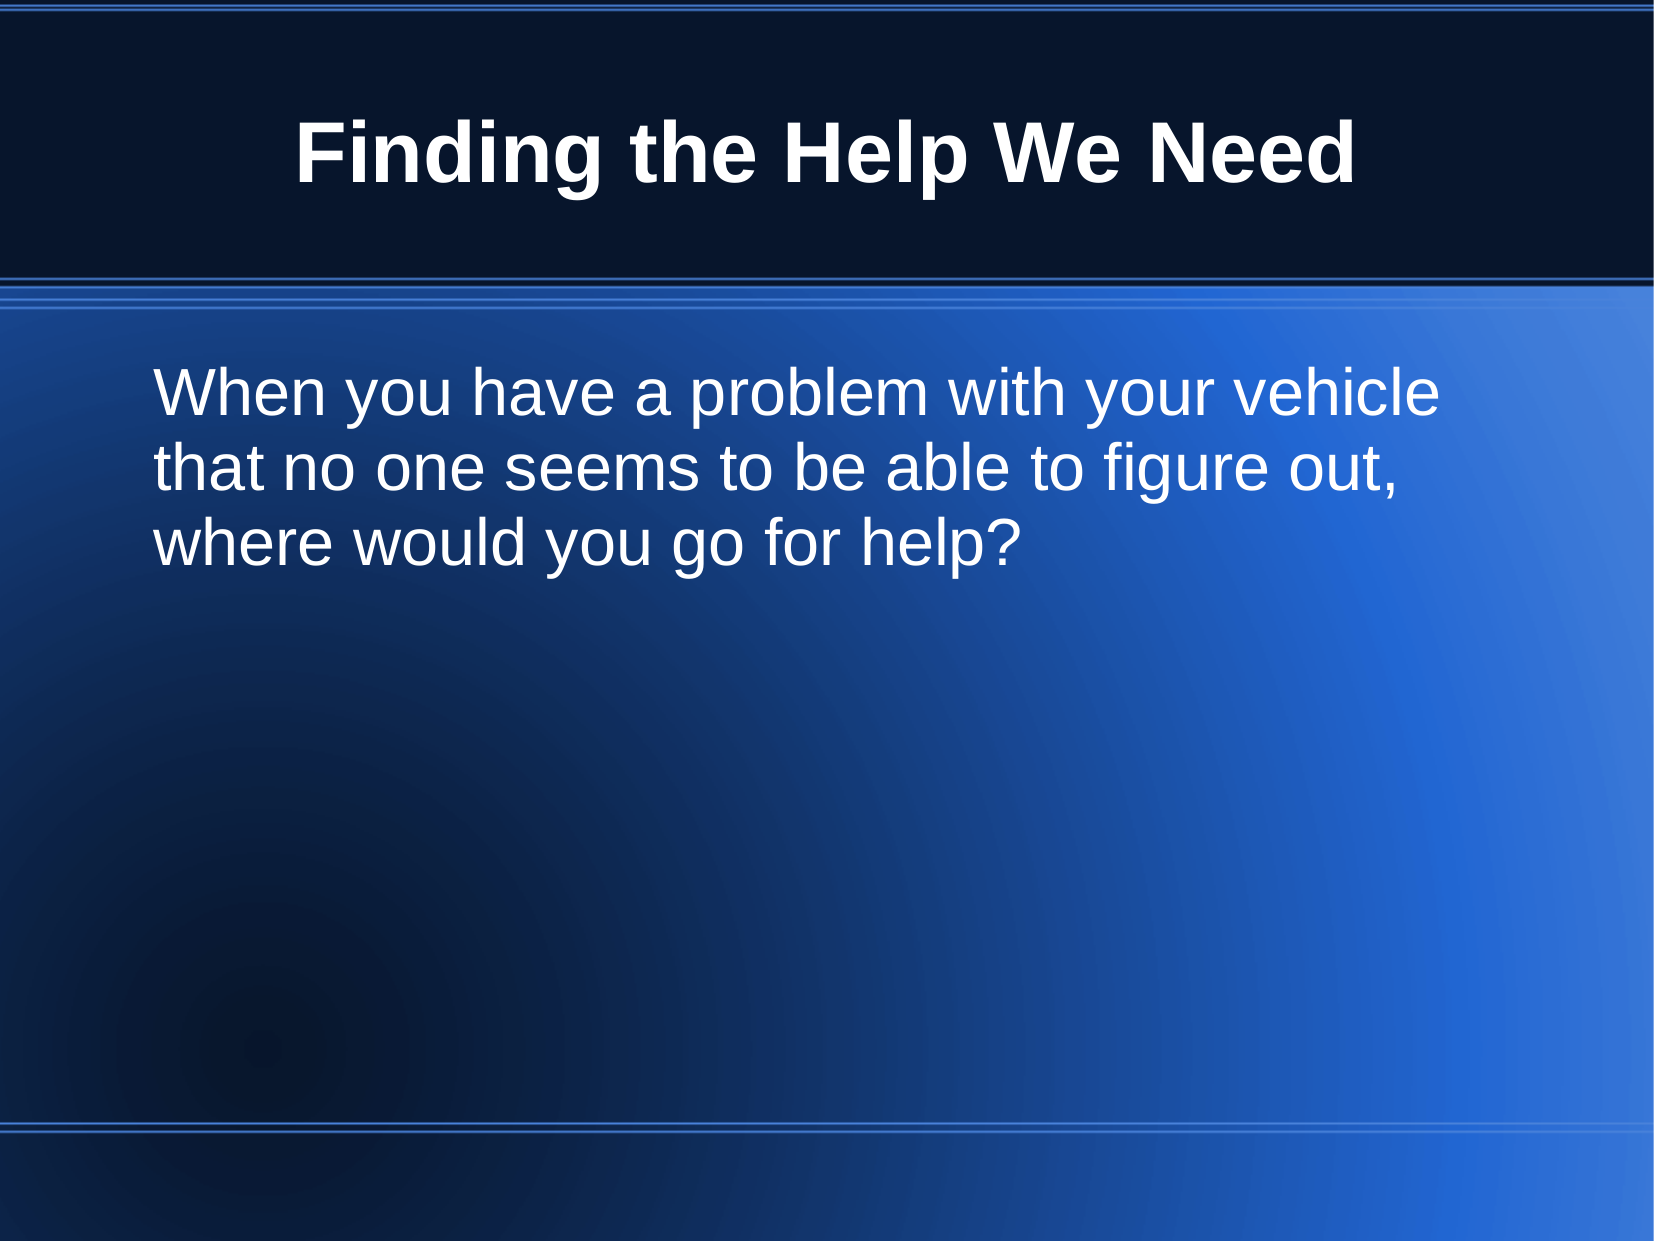

# Finding the Help We Need
When you have a problem with your vehicle that no one seems to be able to figure out, where would you go for help?